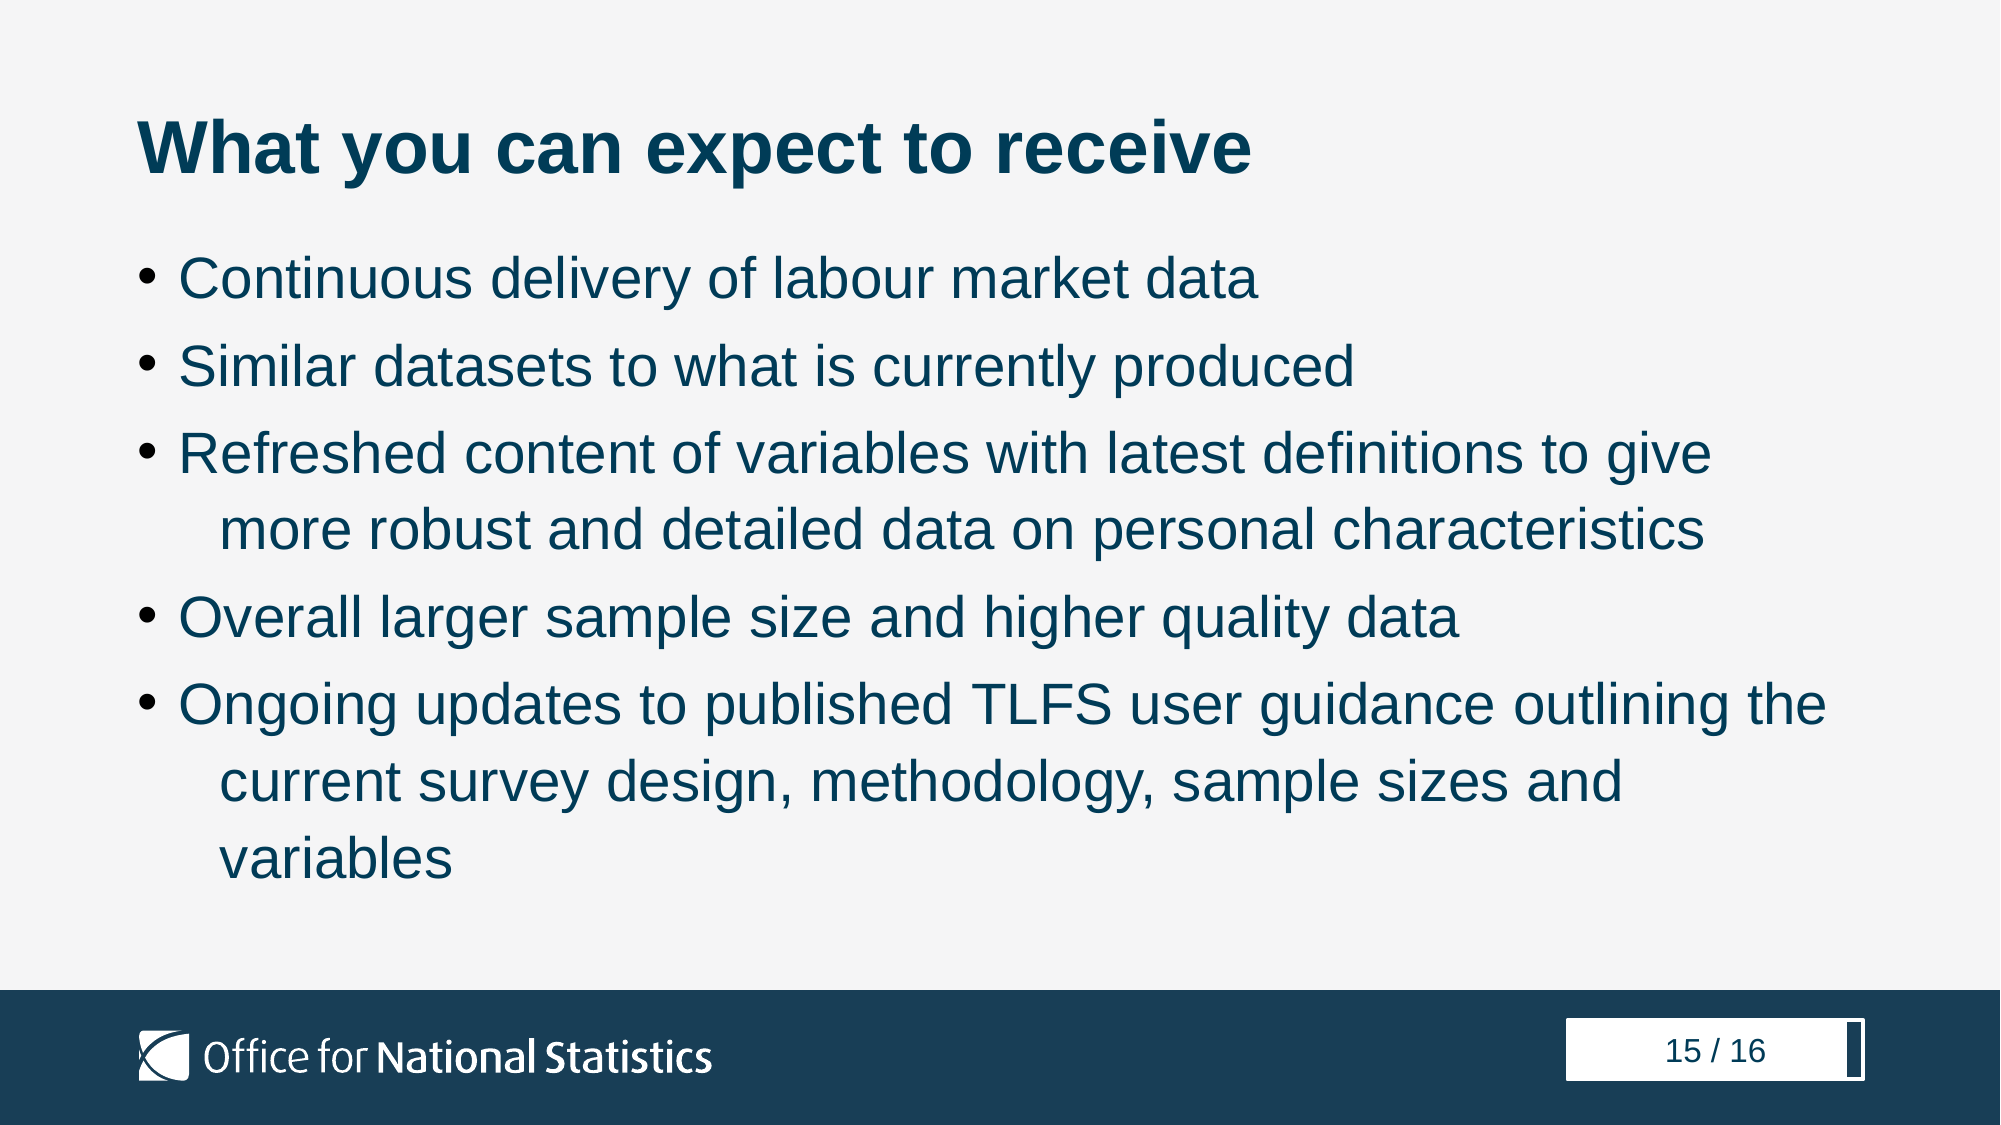

# What you can expect to receive
Continuous delivery of labour market data
Similar datasets to what is currently produced
Refreshed content of variables with latest definitions to give more robust and detailed data on personal characteristics
Overall larger sample size and higher quality data
Ongoing updates to published TLFS user guidance outlining the current survey design, methodology, sample sizes and variables
15 / 16